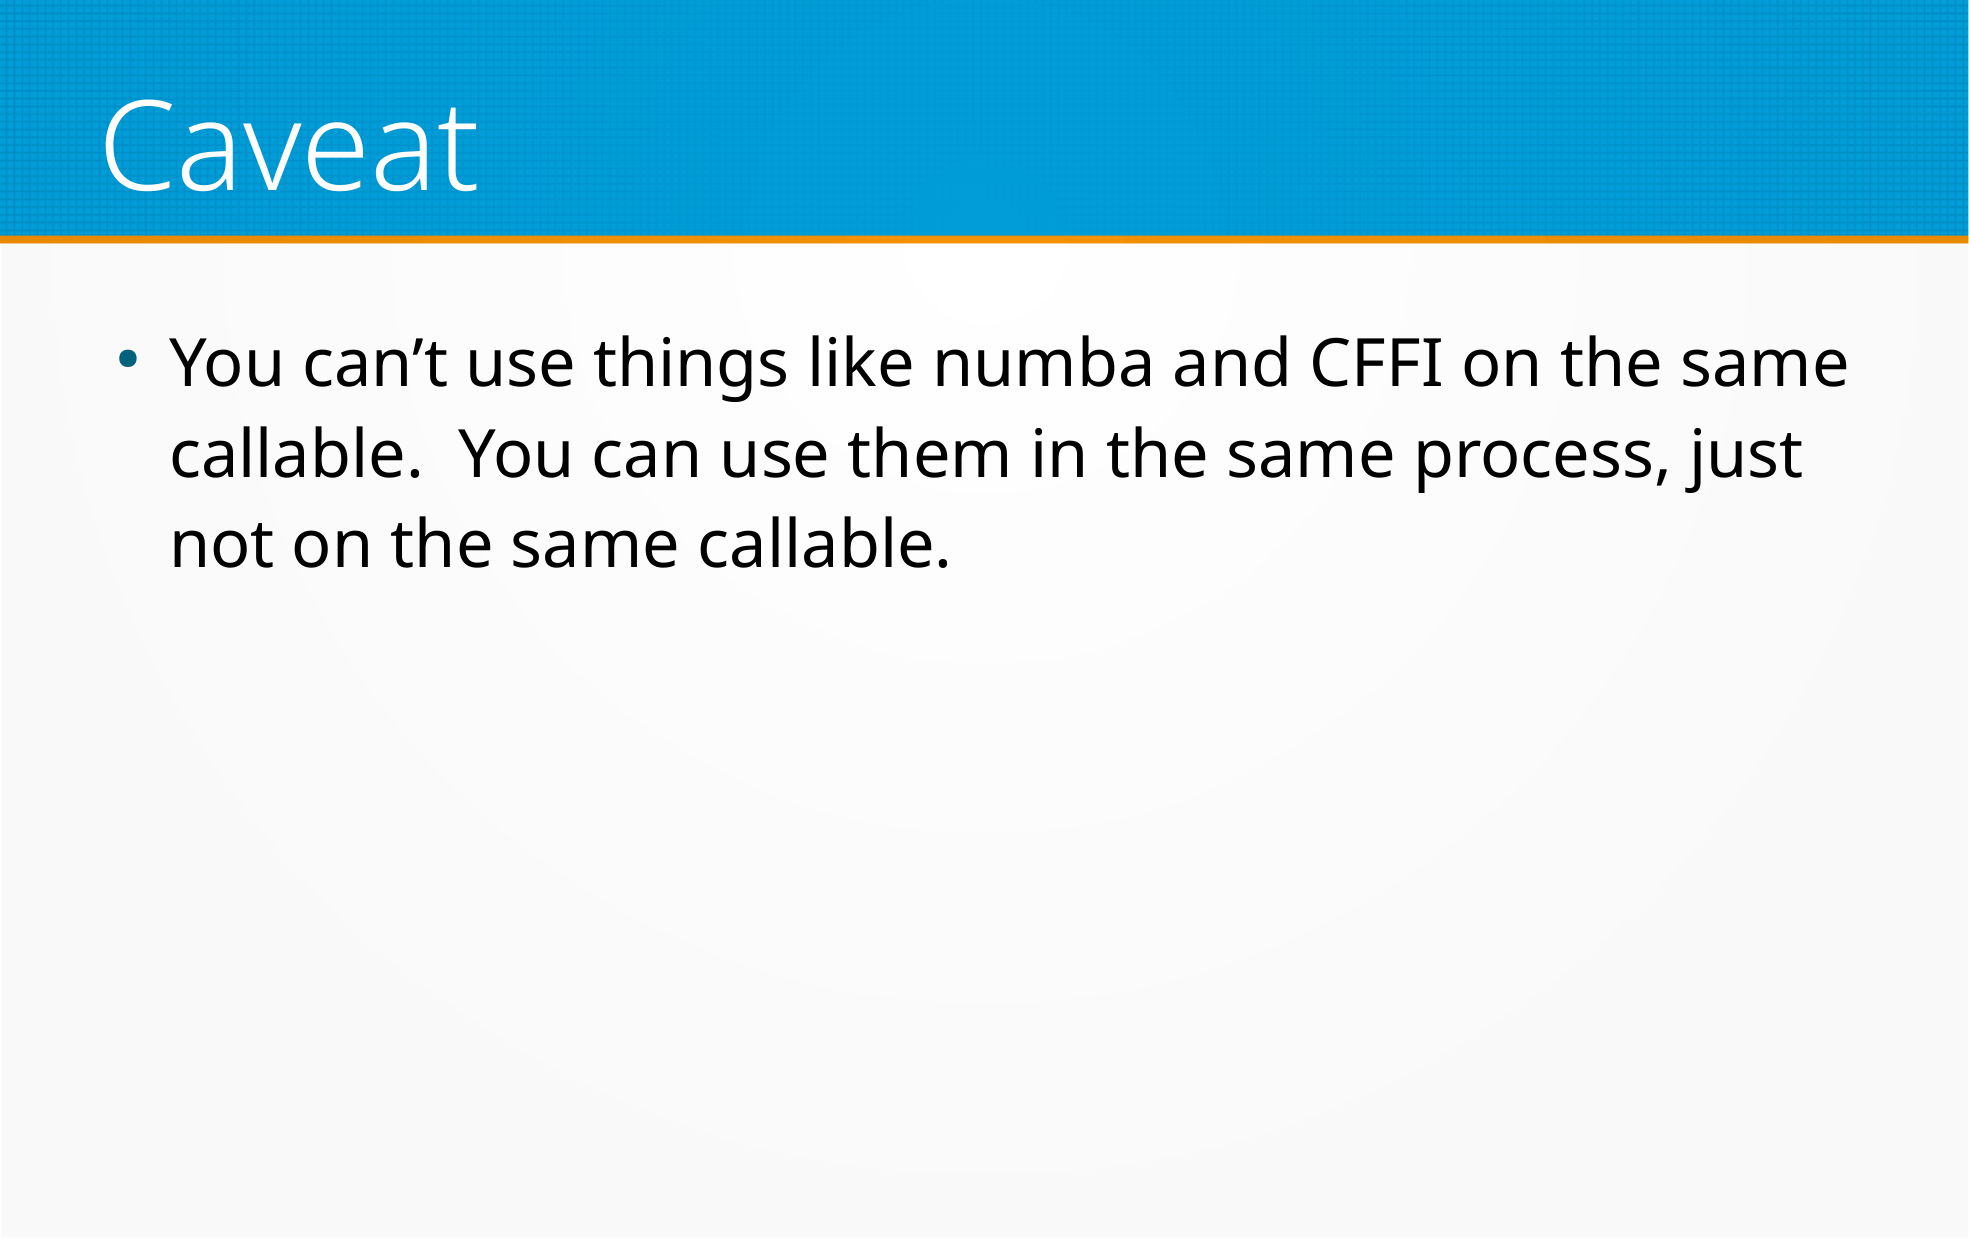

# Caveat
You can’t use things like numba and CFFI on the same callable. You can use them in the same process, just not on the same callable.